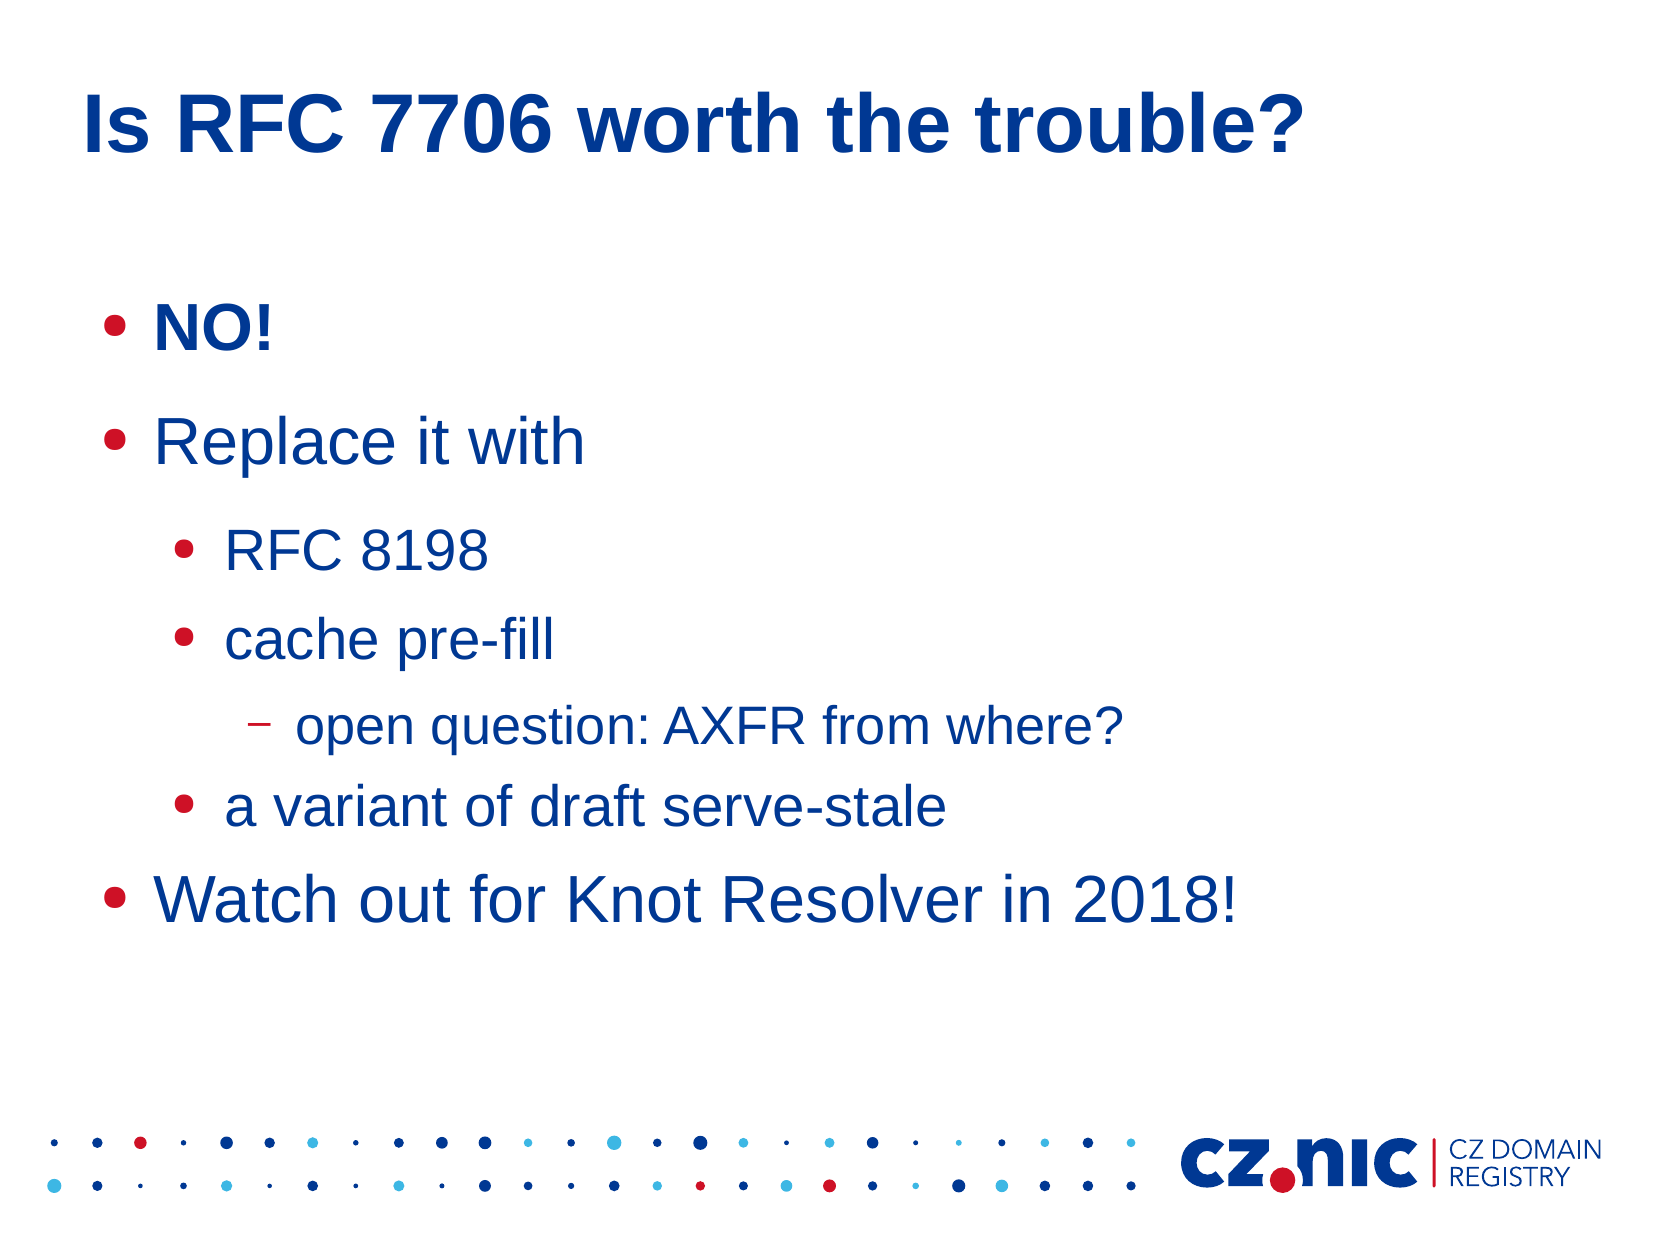

# Is RFC 7706 worth the trouble?
NO!
Replace it with
RFC 8198
cache pre-fill
open question: AXFR from where?
a variant of draft serve-stale
Watch out for Knot Resolver in 2018!